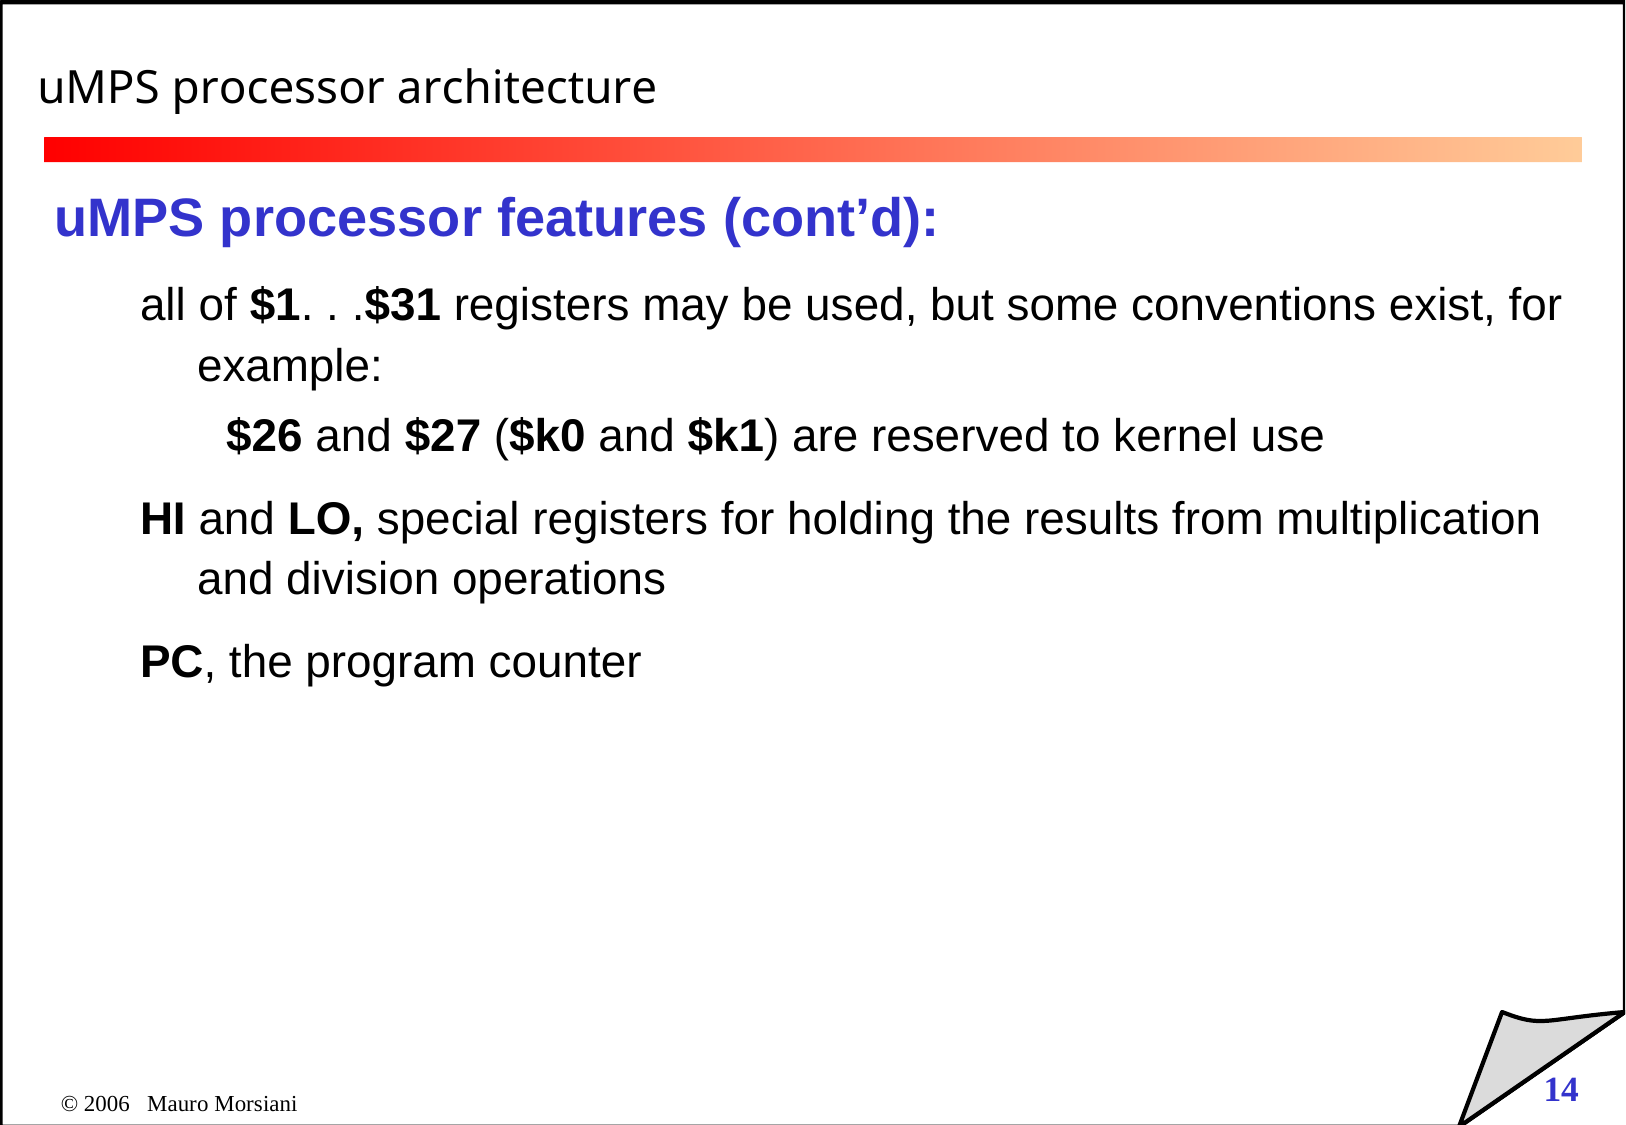

# uMPS processor architecture
uMPS processor features (cont’d):
all of $1. . .$31 registers may be used, but some conventions exist, for example:
$26 and $27 ($k0 and $k1) are reserved to kernel use
HI and LO, special registers for holding the results from multiplication and division operations
PC, the program counter